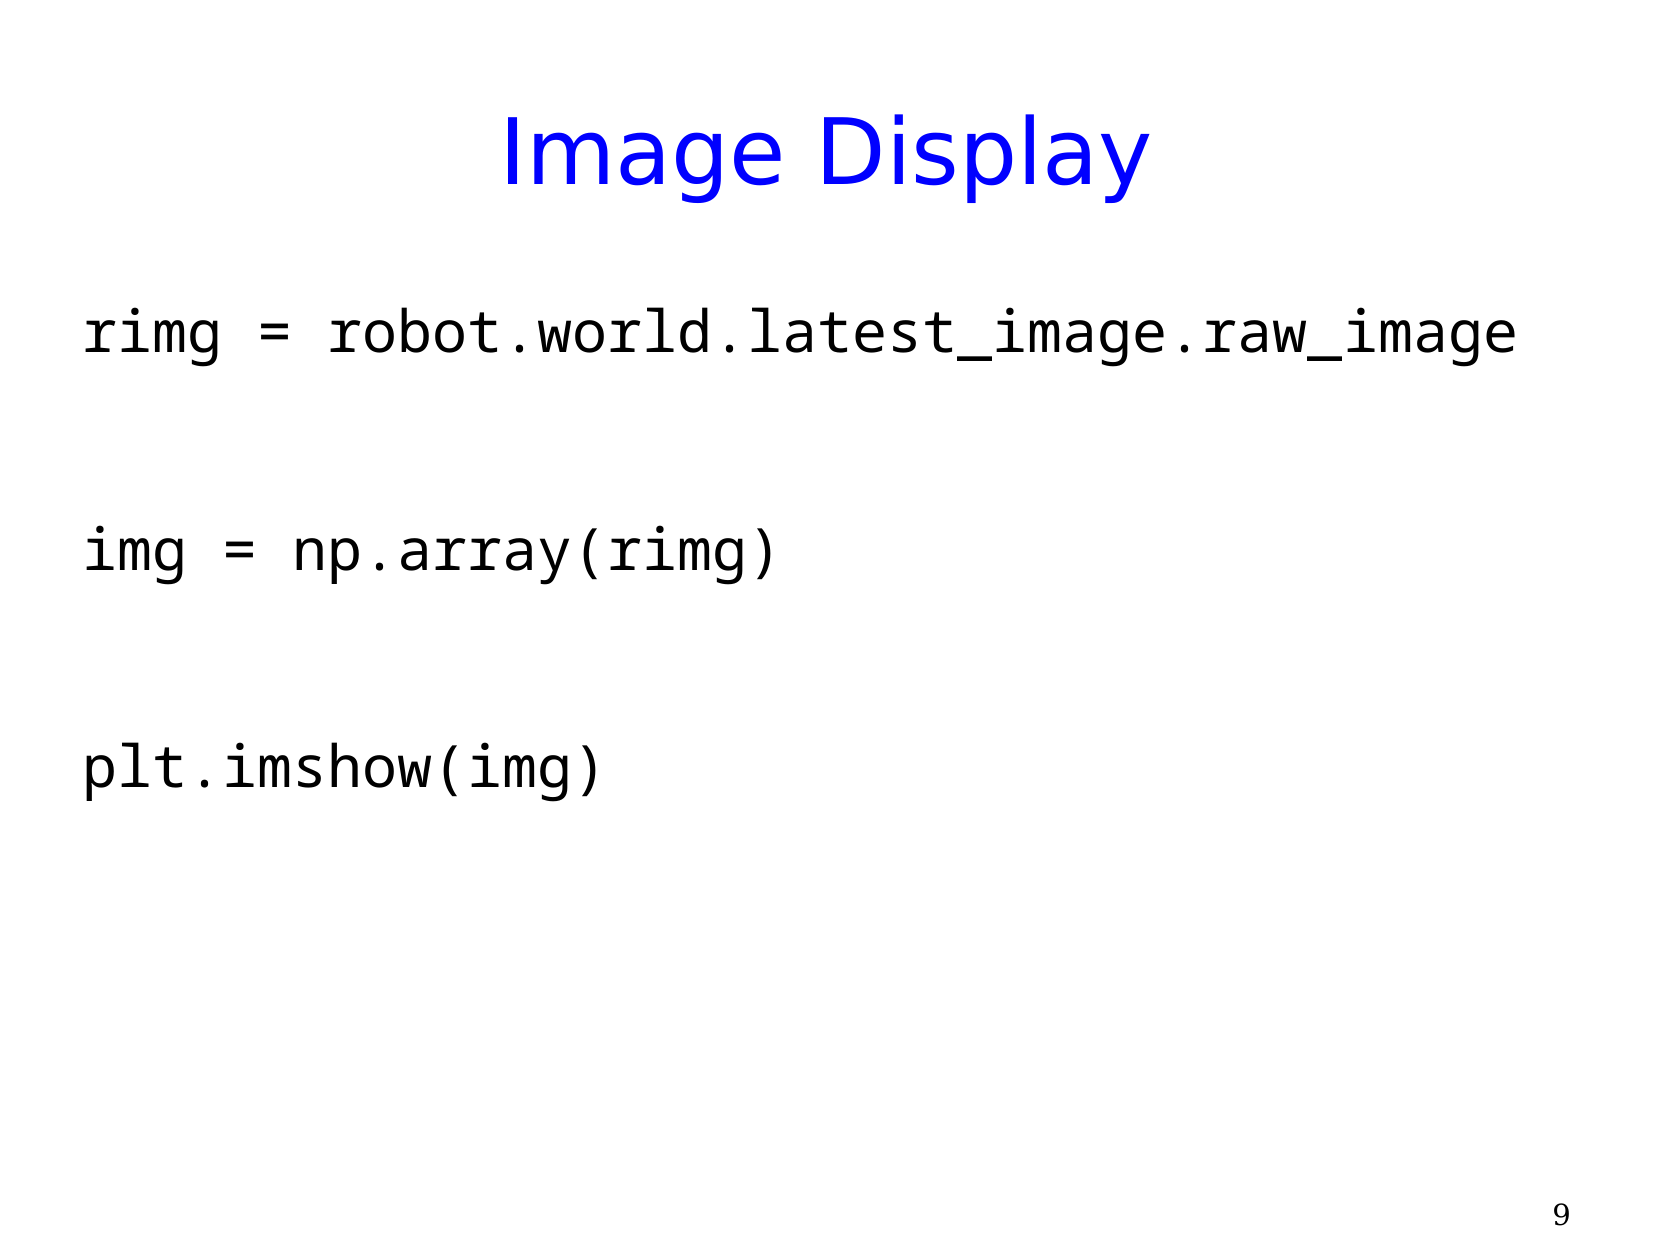

# Image Display
rimg = robot.world.latest_image.raw_image
img = np.array(rimg)
plt.imshow(img)
9